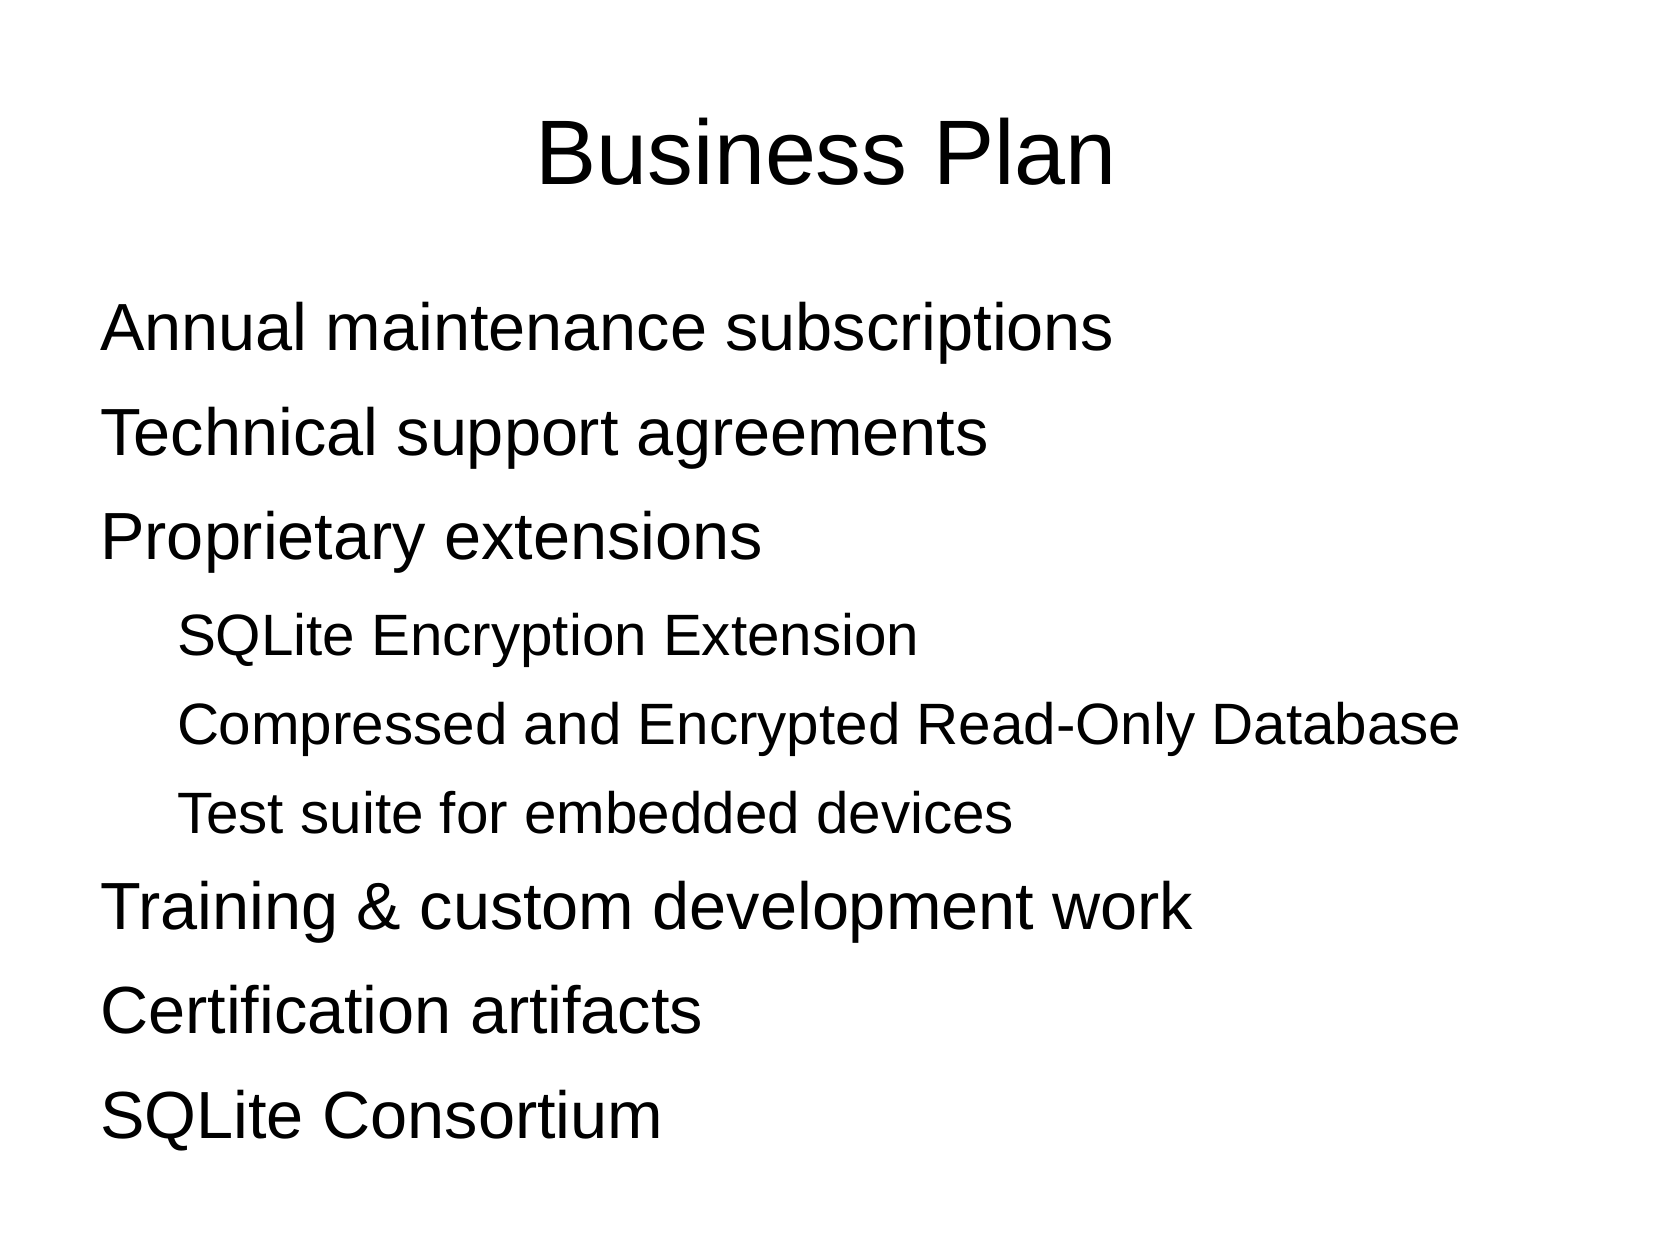

# Business Plan
Annual maintenance subscriptions
Technical support agreements
Proprietary extensions
SQLite Encryption Extension
Compressed and Encrypted Read-Only Database
Test suite for embedded devices
Training & custom development work
Certification artifacts
SQLite Consortium